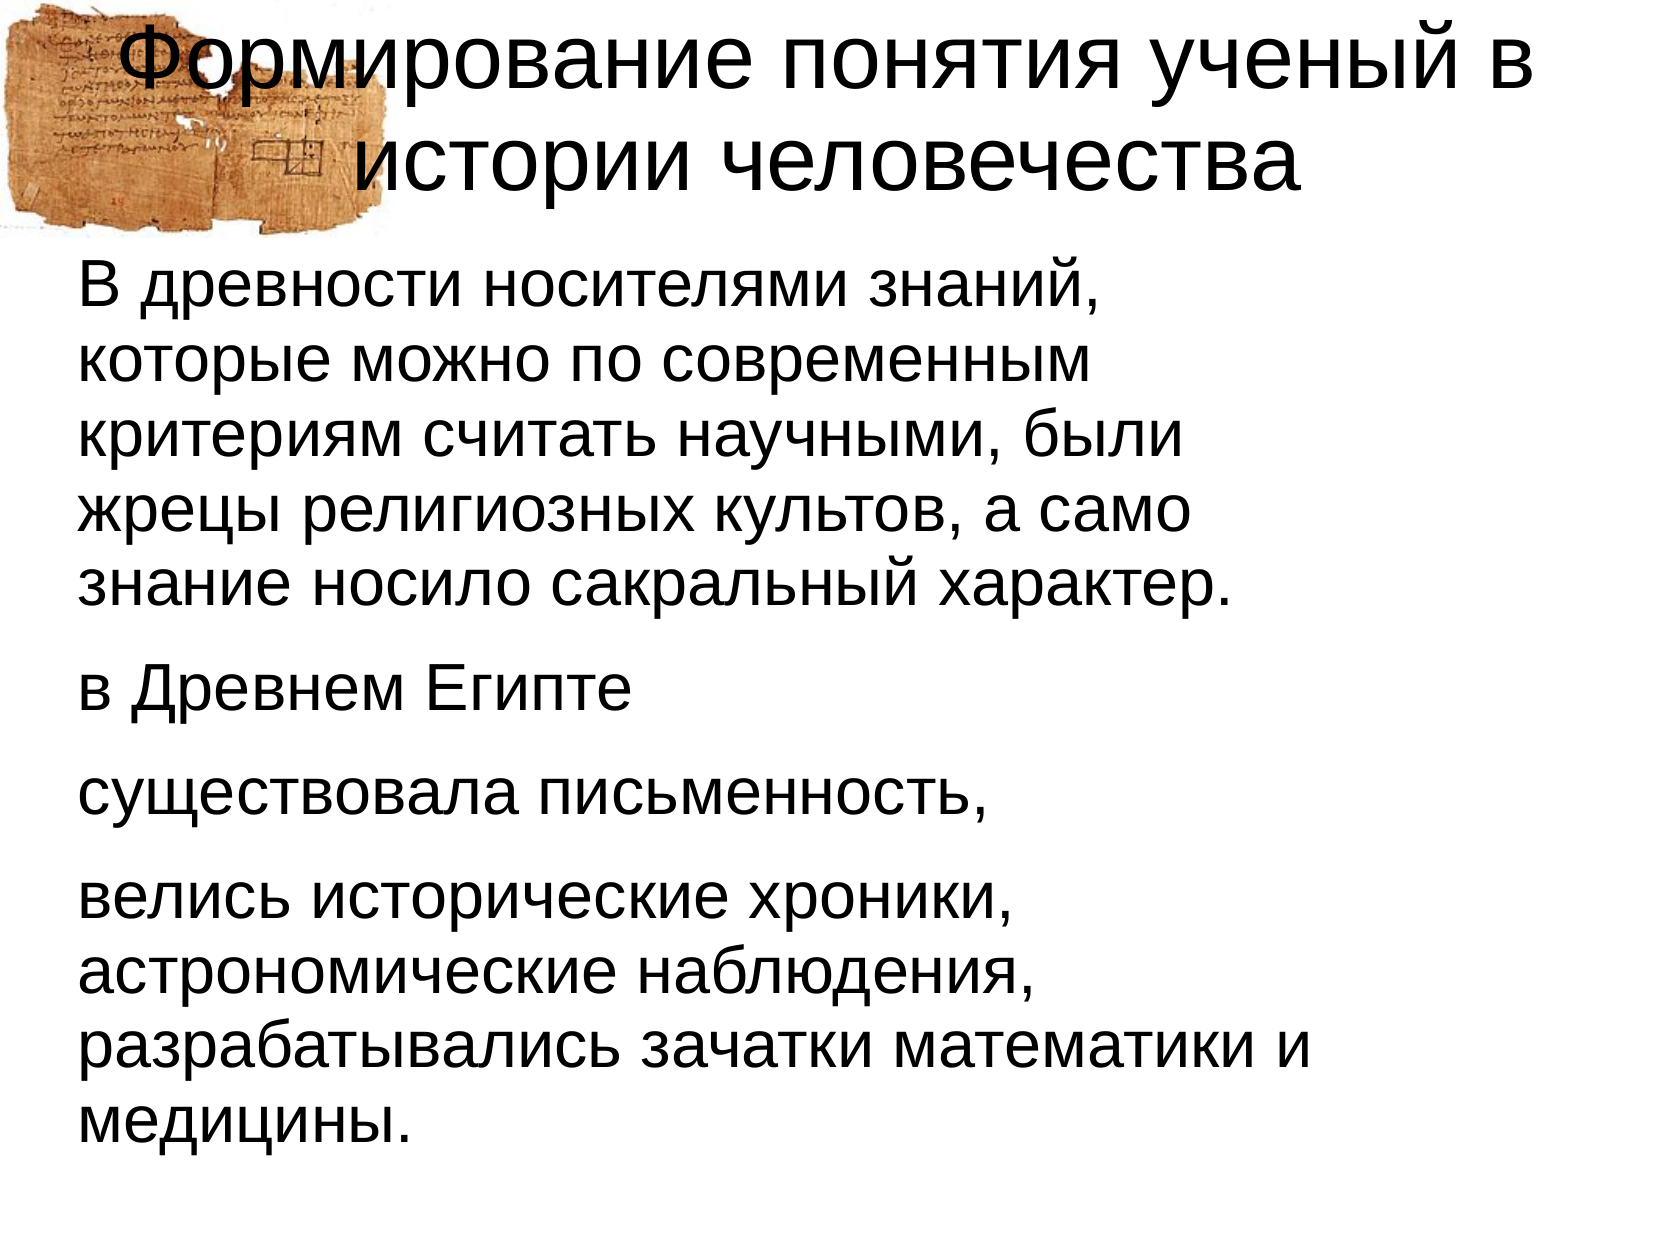

# Формирование понятия ученый в истории человечества
В древности носителями знаний, которые можно по современным критериям считать научными, были жрецы религиозных культов, а само знание носило сакральный характер.
в Древнем Египте
существовала письменность,
велись исторические хроники, астрономические наблюдения, разрабатывались зачатки математики и медицины.